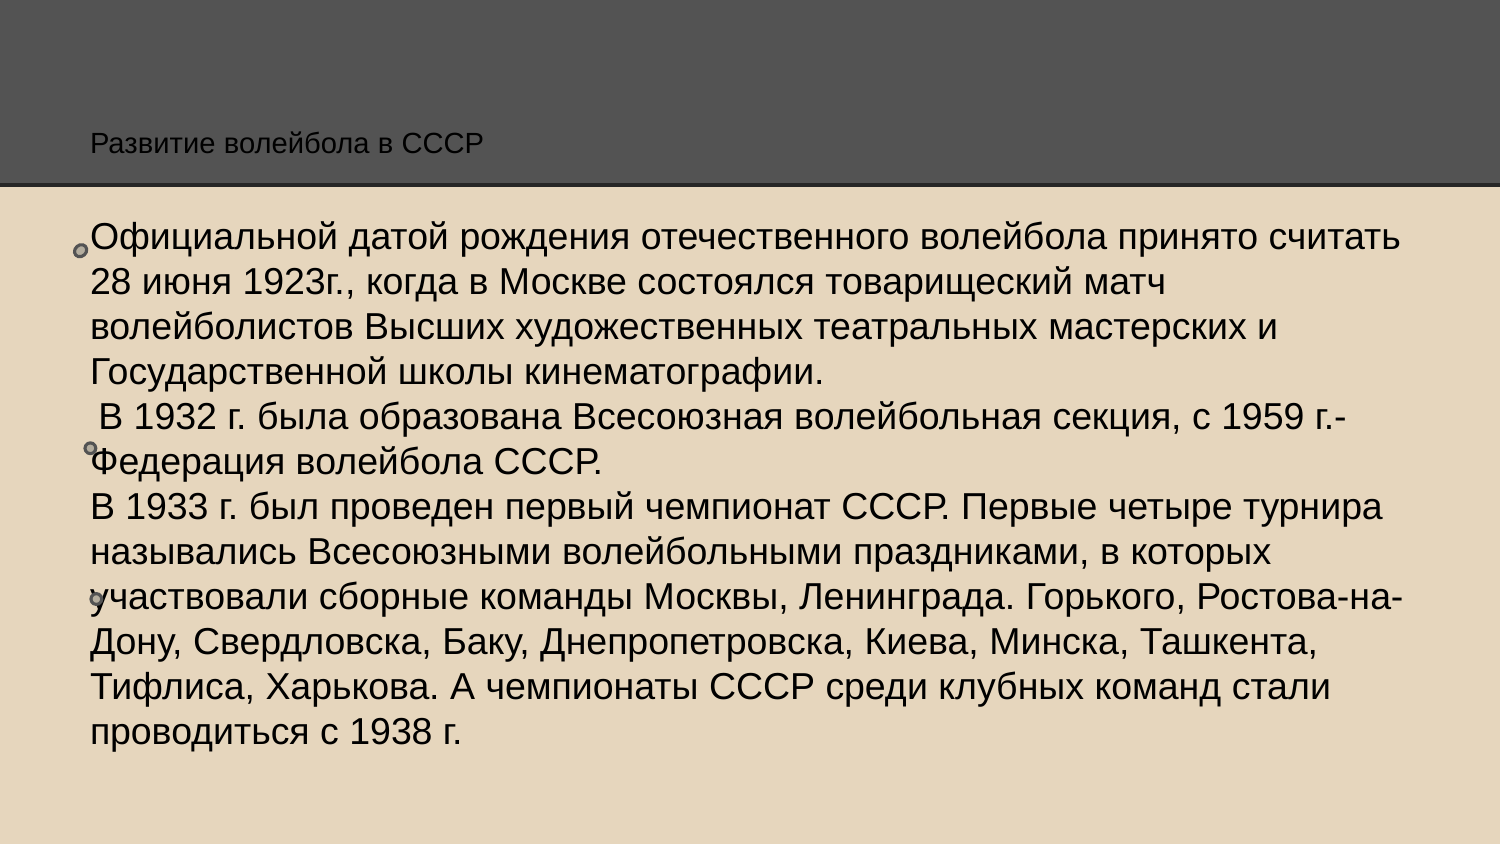

# Развитие волейбола в СССР
Официальной датой рождения отечественного волейбола принято считать 28 июня 1923г., когда в Москве состоялся товарищеский матч волейболистов Высших художественных театральных мастерских и Государственной школы кинематографии.
 В 1932 г. была образована Всесоюзная волейбольная секция, с 1959 г.- Федерация волейбола СССР.
В 1933 г. был проведен первый чемпионат СССР. Первые четыре турнира назывались Всесоюзными волейбольными праздниками, в которых участвовали сборные команды Москвы, Ленинграда. Горького, Ростова-на-Дону, Свердловска, Баку, Днепропетровска, Киева, Минска, Ташкента, Тифлиса, Харькова. А чемпионаты СССР среди клубных команд стали проводиться с 1938 г.